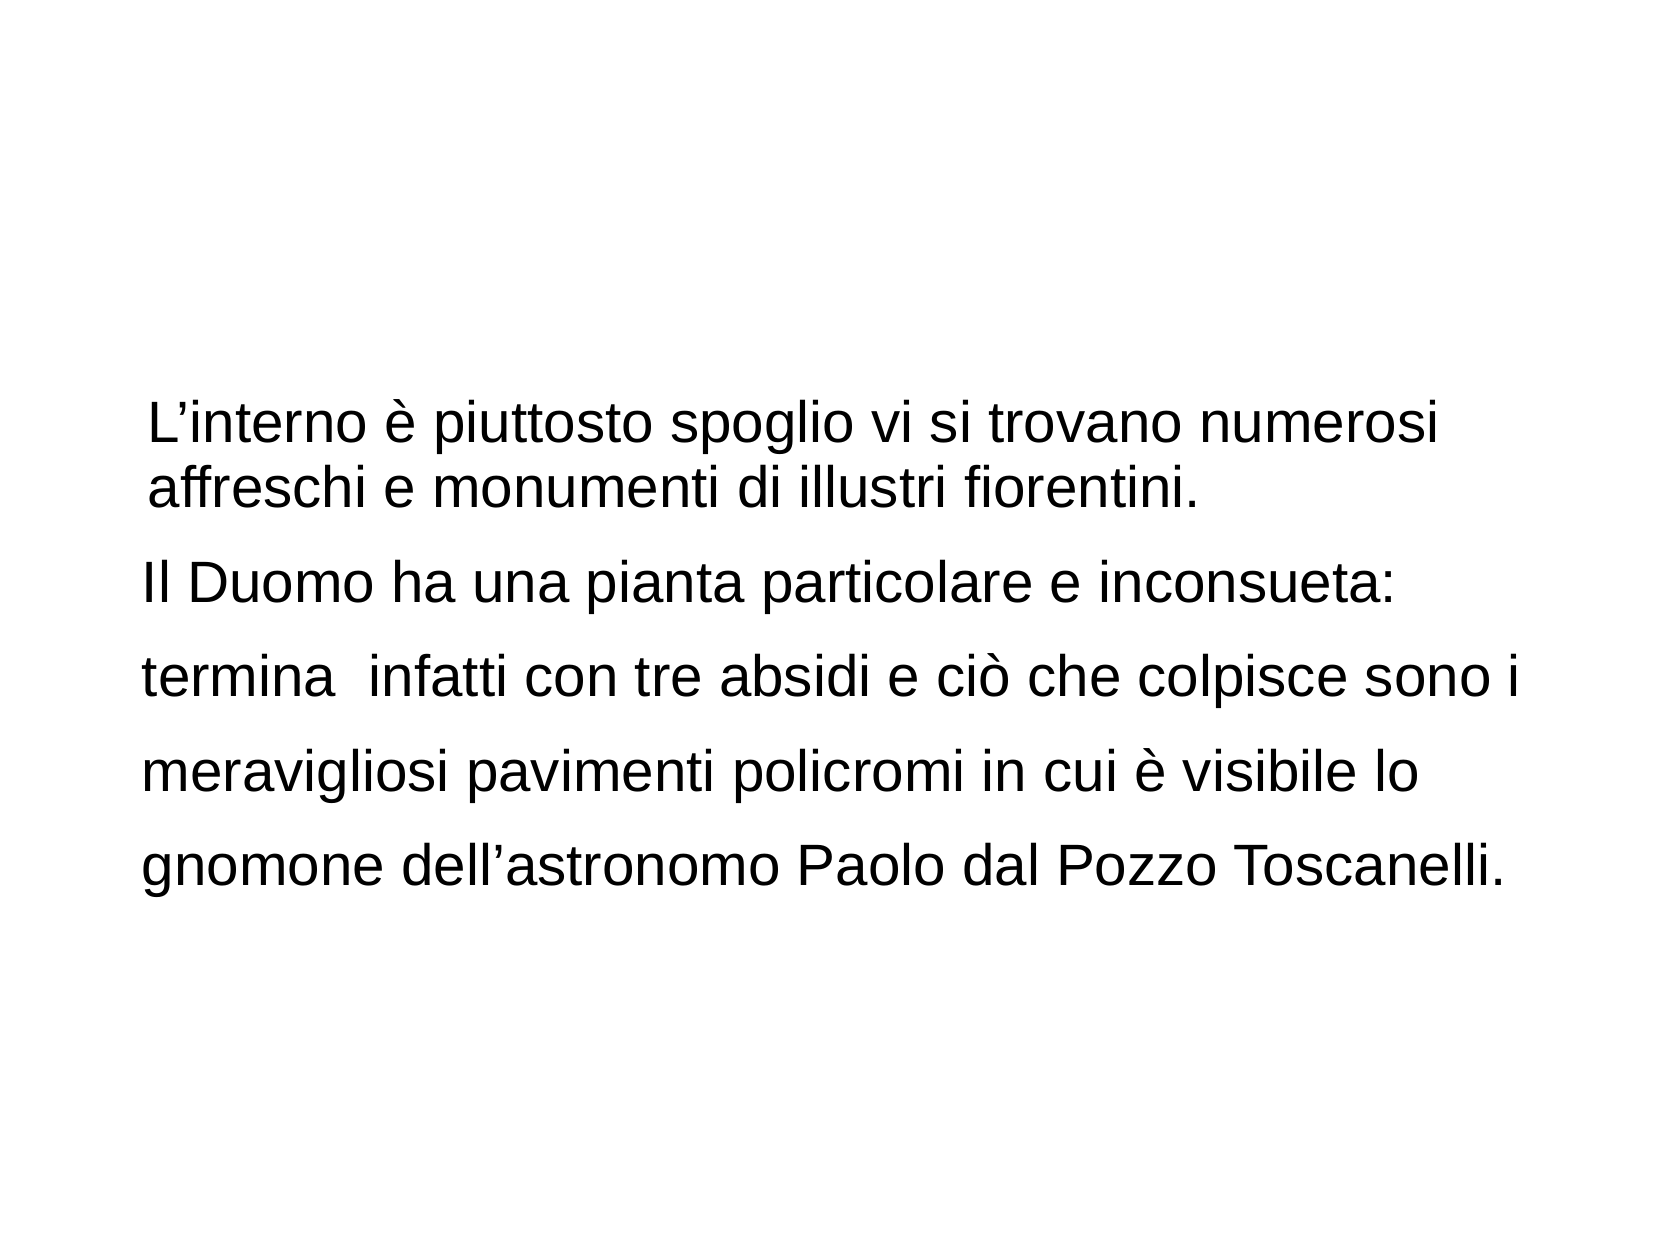

#
L’interno è piuttosto spoglio vi si trovano numerosi affreschi e monumenti di illustri fiorentini.
 Il Duomo ha una pianta particolare e inconsueta:
 termina infatti con tre absidi e ciò che colpisce sono i
 meravigliosi pavimenti policromi in cui è visibile lo
 gnomone dell’astronomo Paolo dal Pozzo Toscanelli.